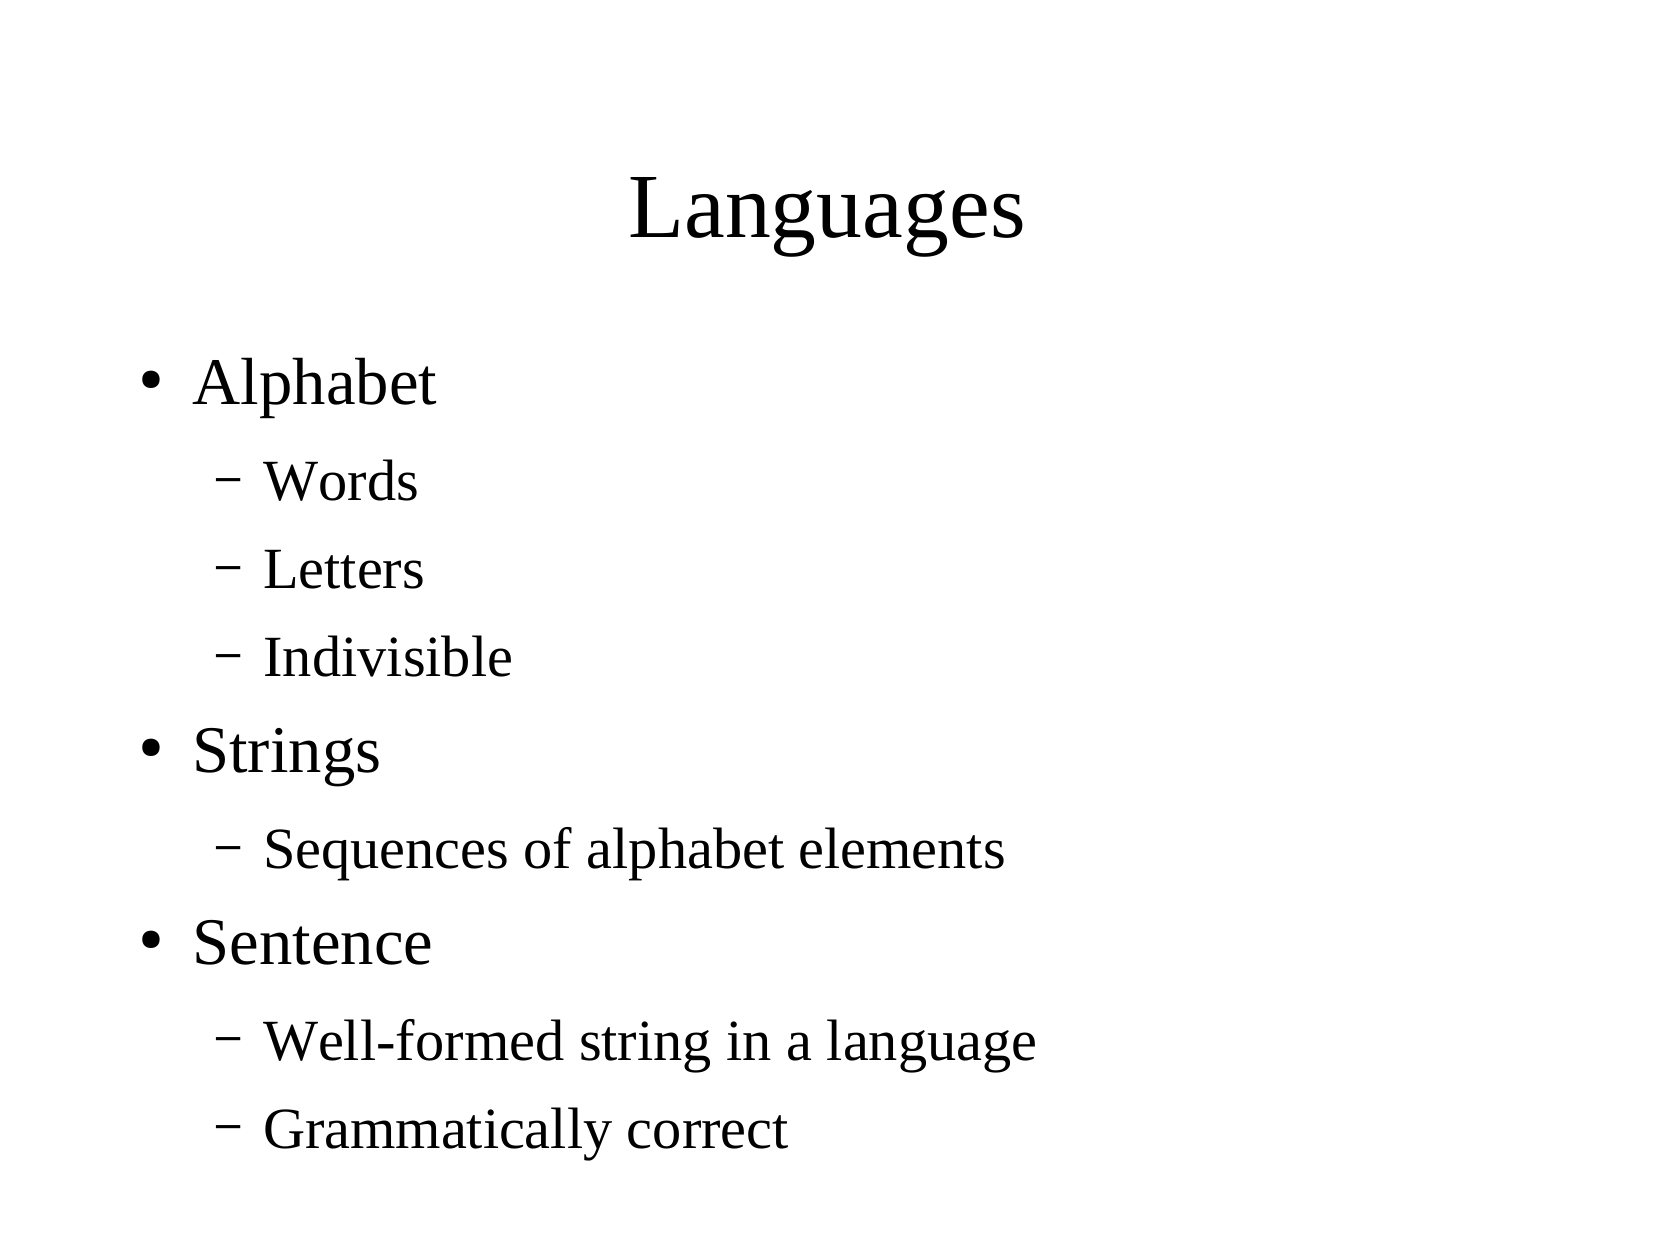

# Languages
Alphabet
Words
Letters
Indivisible
Strings
Sequences of alphabet elements
Sentence
Well-formed string in a language
Grammatically correct